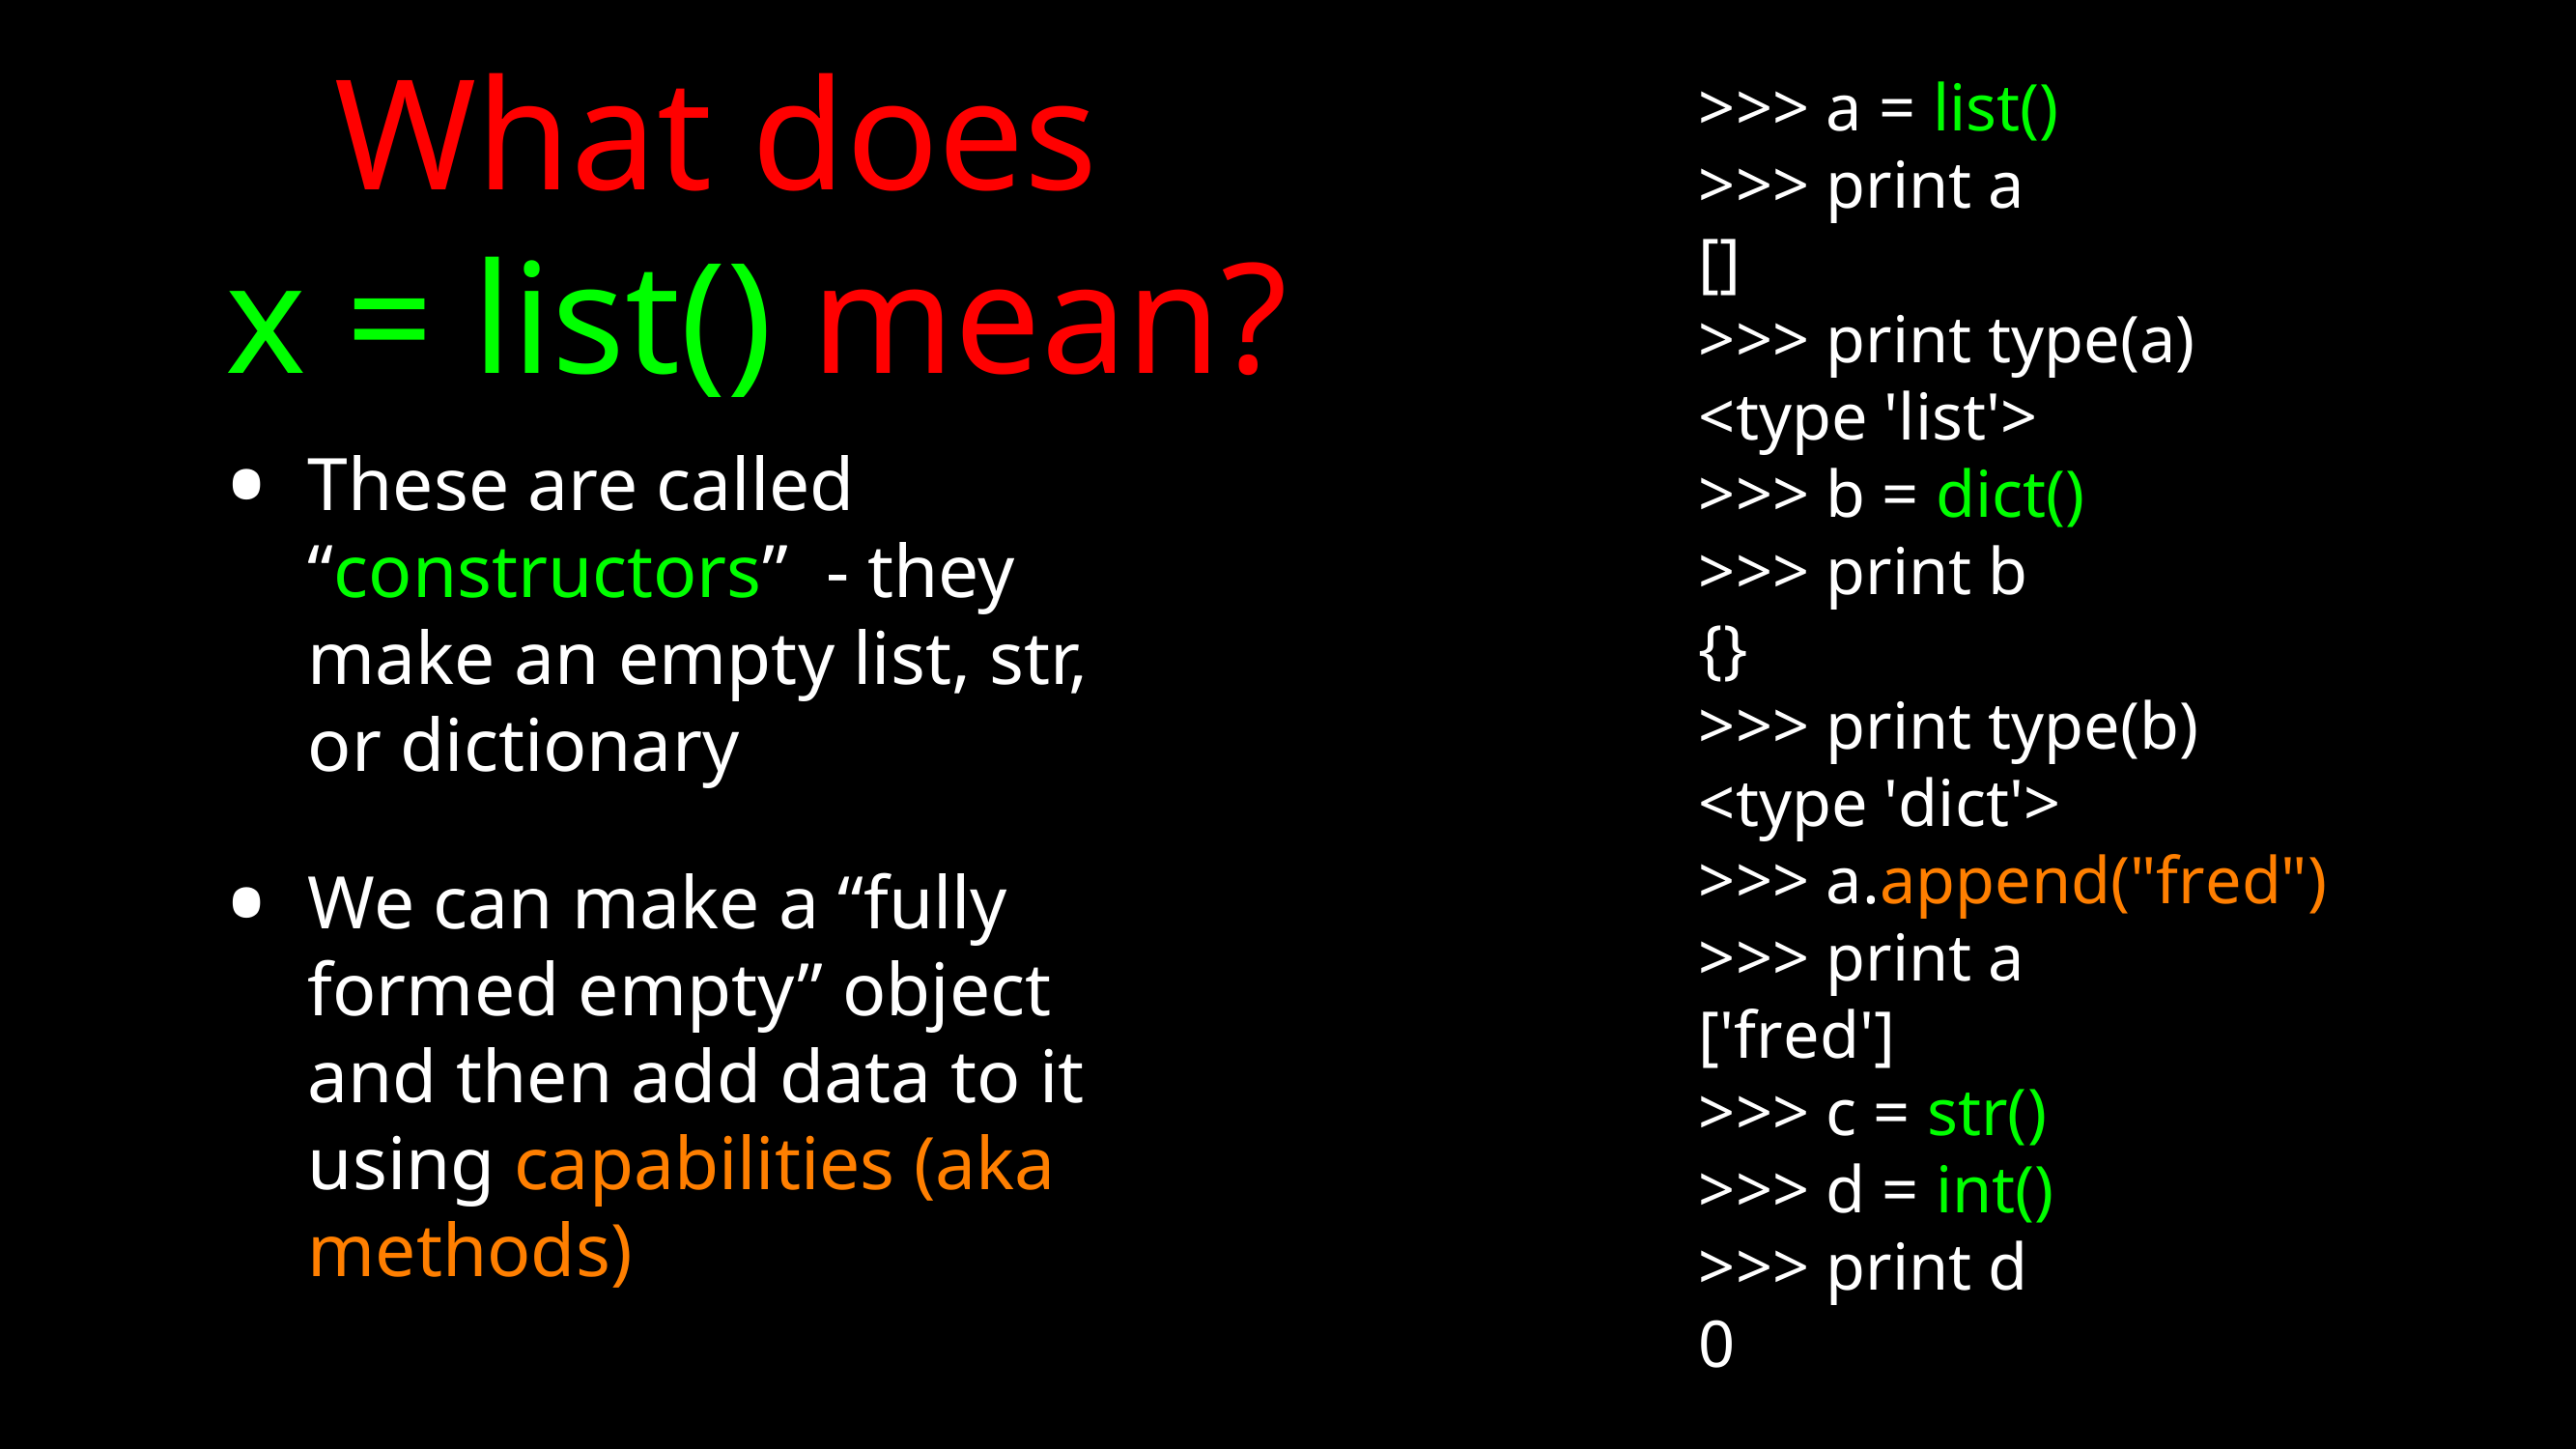

# What does x = list() mean?
>>> a = list()
>>> print a
[]
>>> print type(a)
<type 'list'>
>>> b = dict()
>>> print b
{}
>>> print type(b)
<type 'dict'>
>>> a.append("fred")
>>> print a
['fred']
>>> c = str()
>>> d = int()
>>> print d
0
These are called “constructors” - they make an empty list, str, or dictionary
We can make a “fully formed empty” object and then add data to it using capabilities (aka methods)